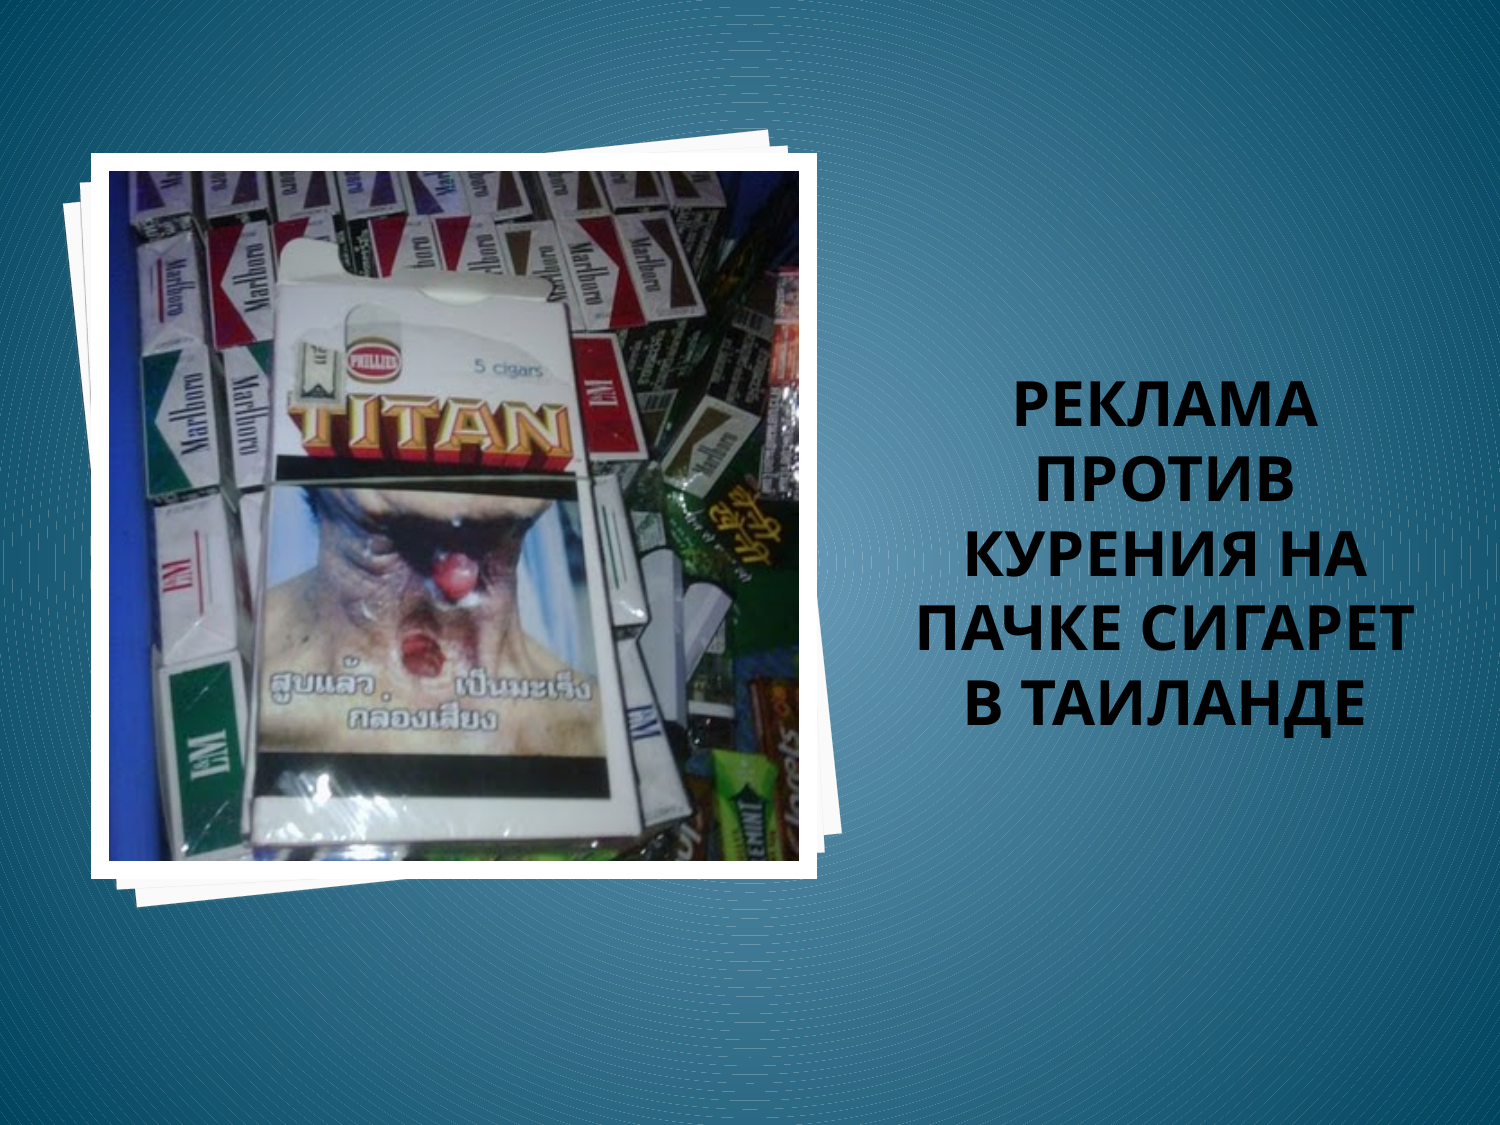

# Реклама против курения на пачке сигарет в Таиланде